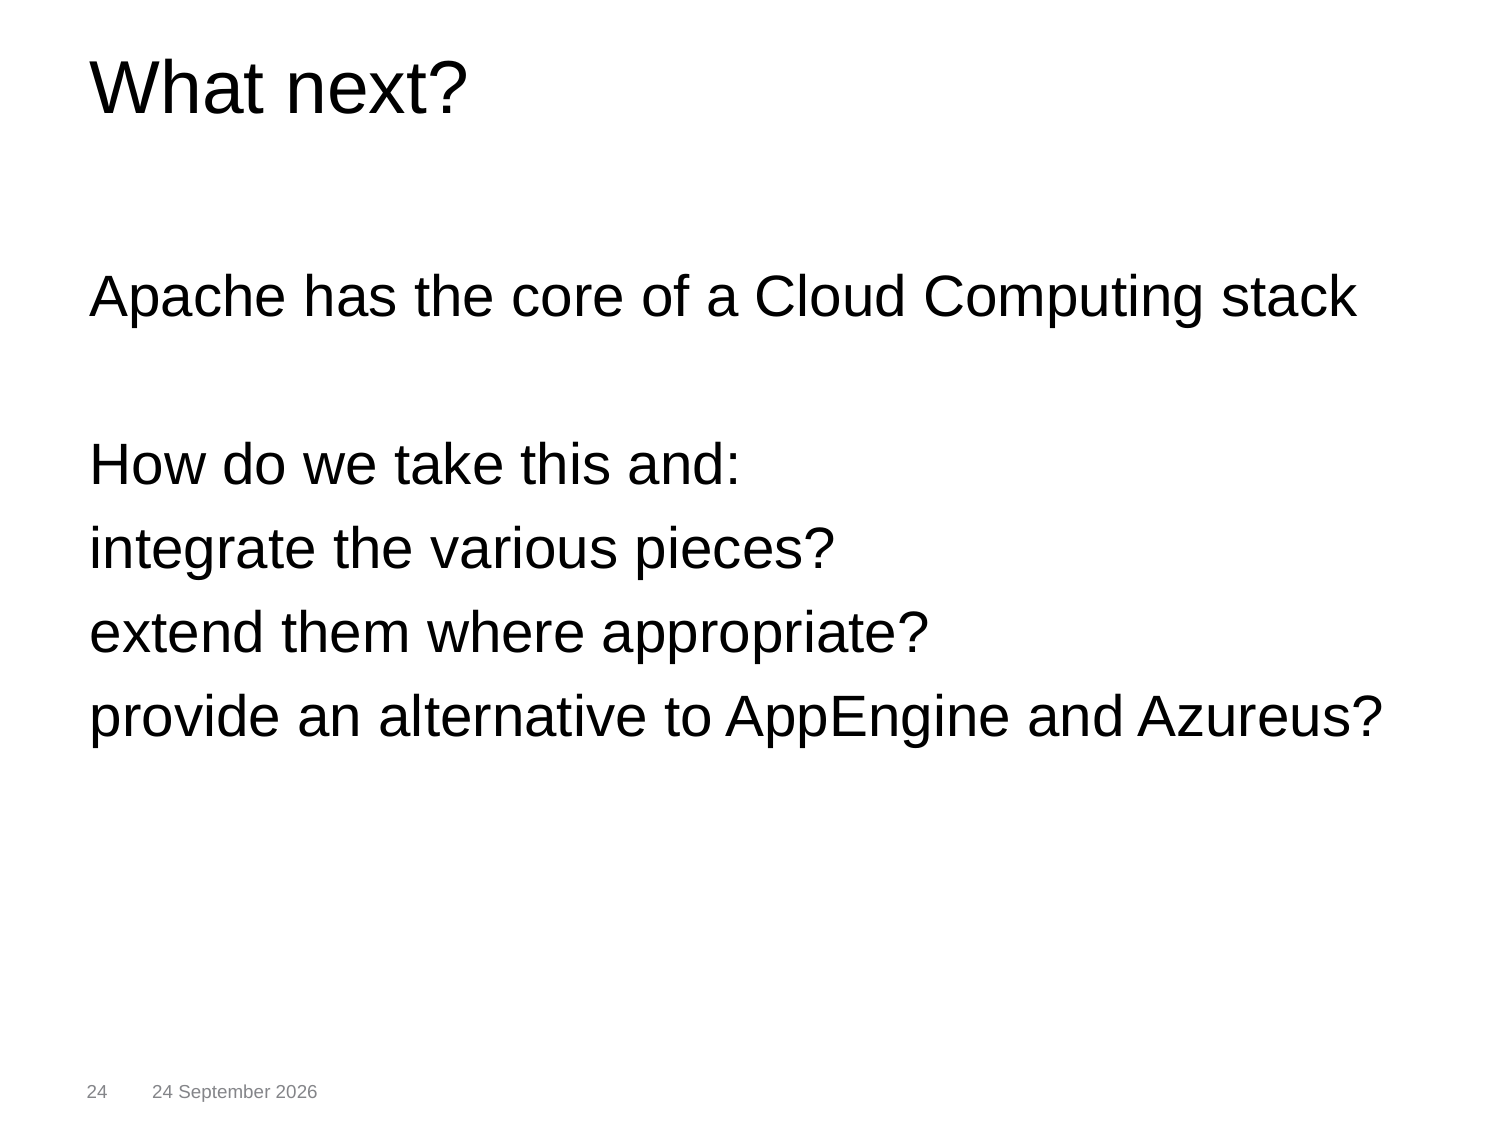

# What next?
Apache has the core of a Cloud Computing stack
How do we take this and:
integrate the various pieces?
extend them where appropriate?
provide an alternative to AppEngine and Azureus?